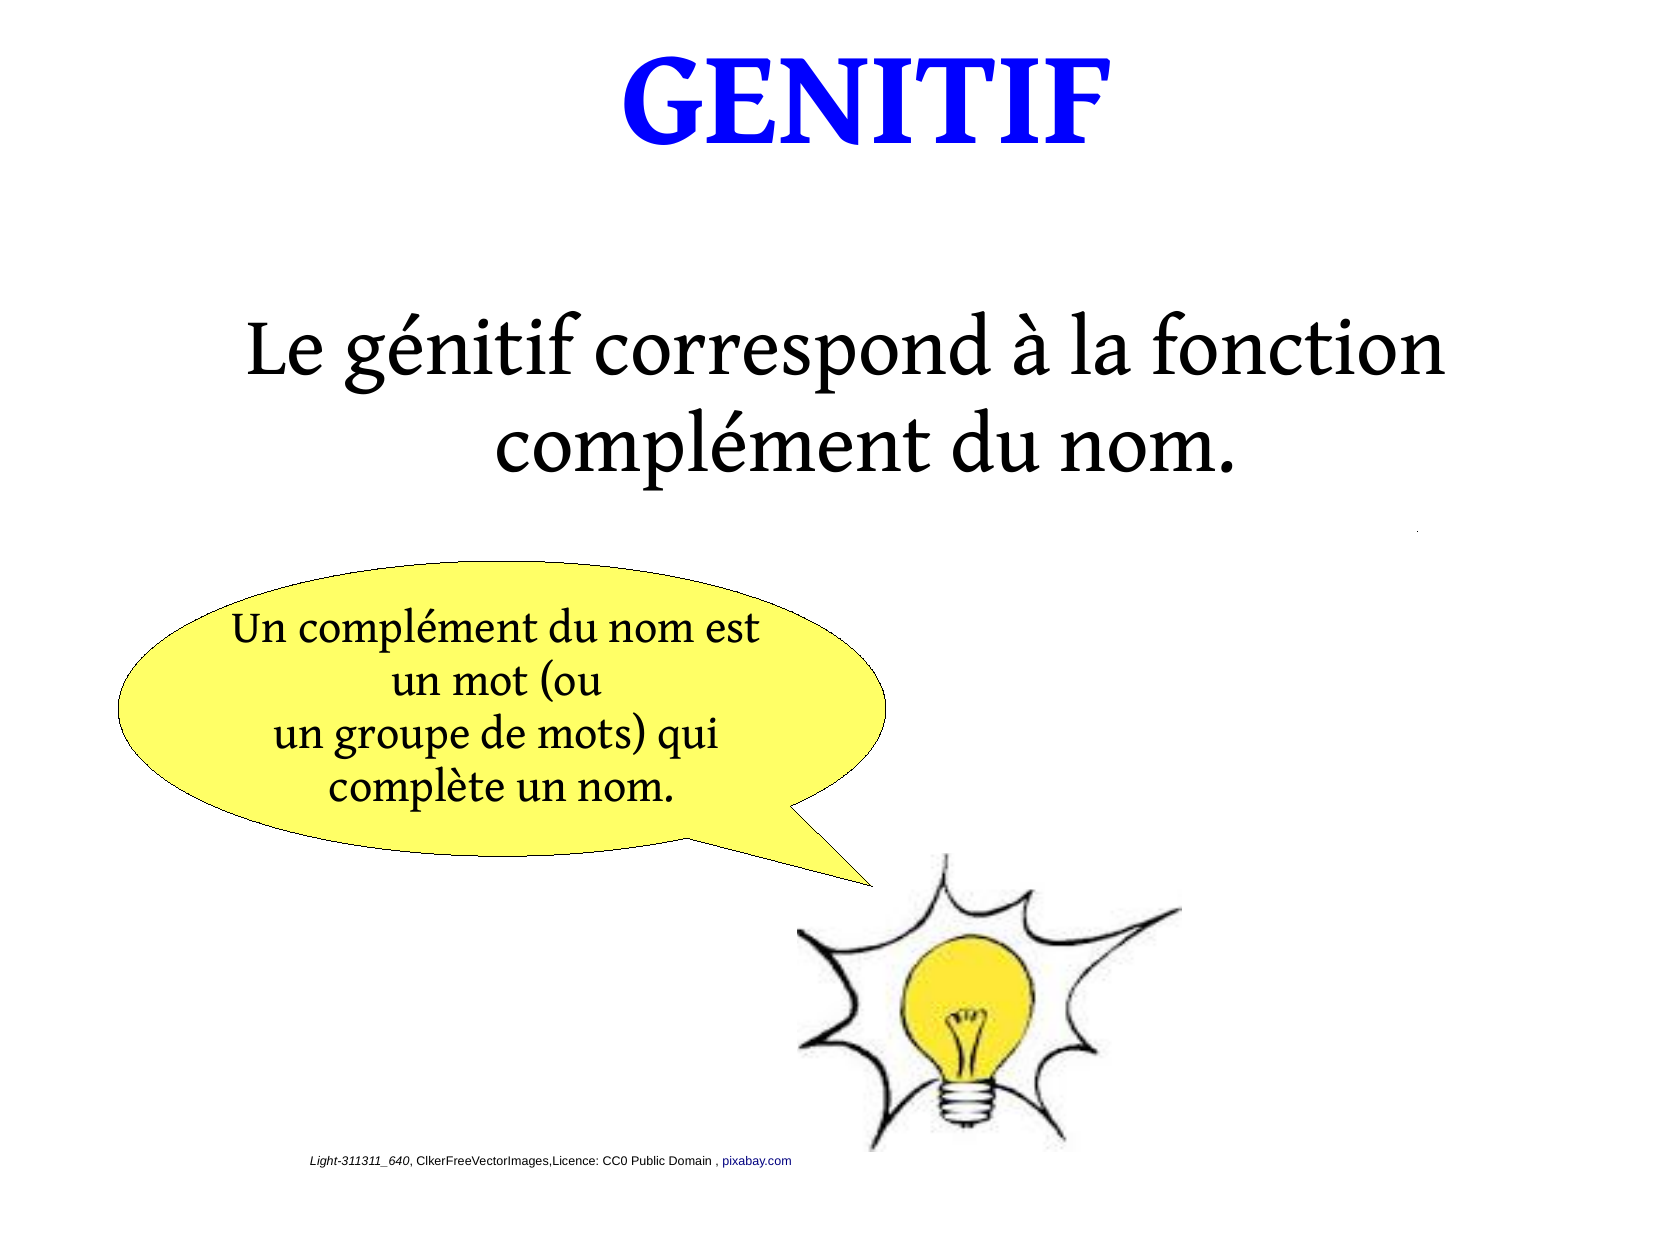

# GENITIF
Le génitif correspond à la fonction
 complément du nom.
Un complément du nom est
un mot (ou
un groupe de mots) qui
complète un nom.
Light-311311_640, ClkerFreeVectorImages,Licence: CC0 Public Domain , pixabay.com